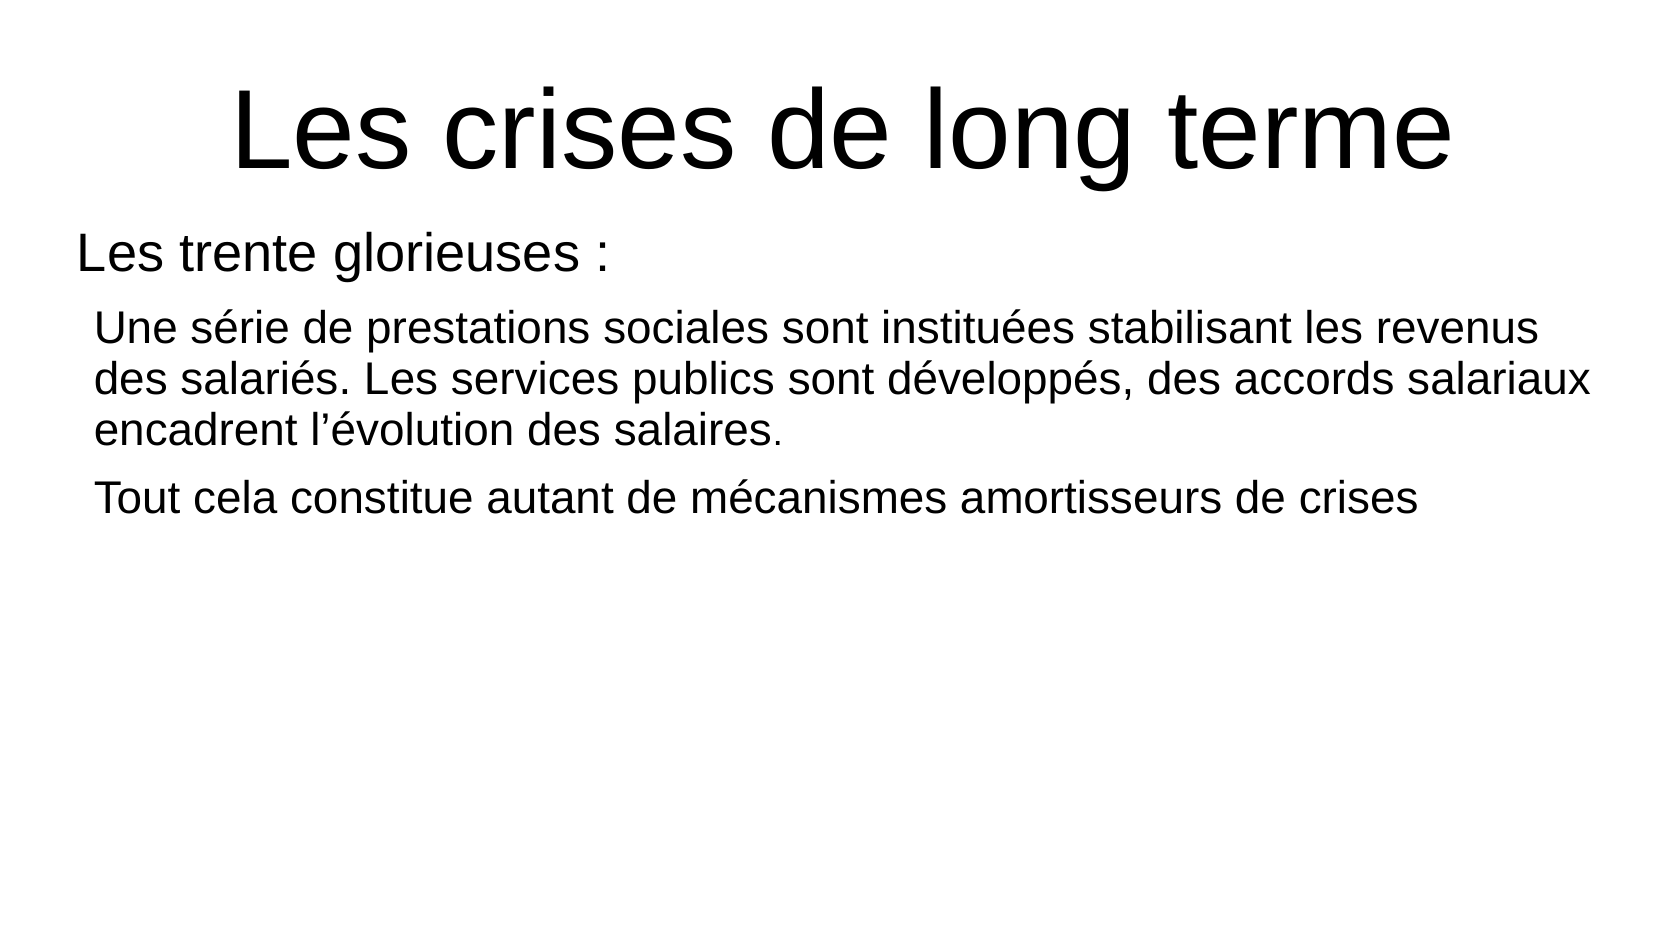

# Les crises de long terme
Les trente glorieuses :
Une série de prestations sociales sont instituées stabilisant les revenus des salariés. Les services publics sont développés, des accords salariaux encadrent l’évolution des salaires.
Tout cela constitue autant de mécanismes amortisseurs de crises